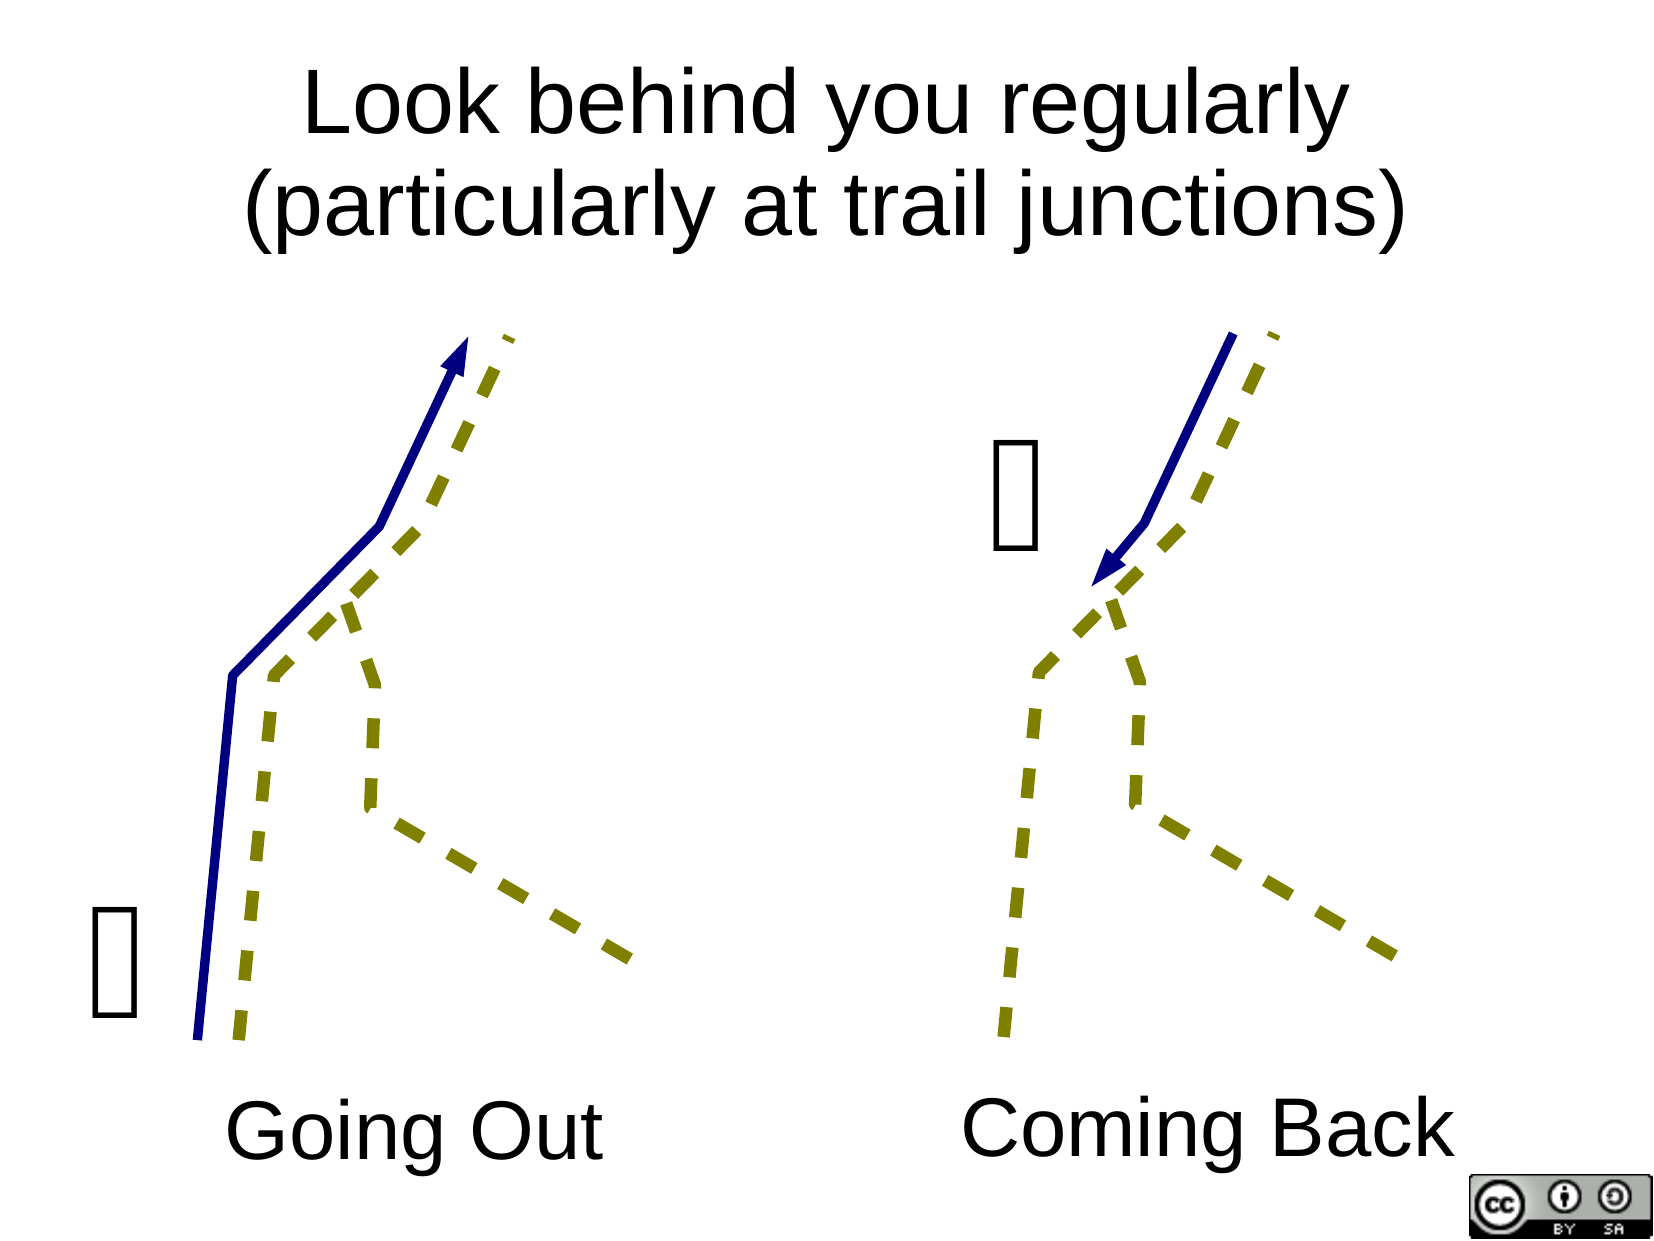

# Look behind you regularly (particularly at trail junctions)


Coming Back
Going Out